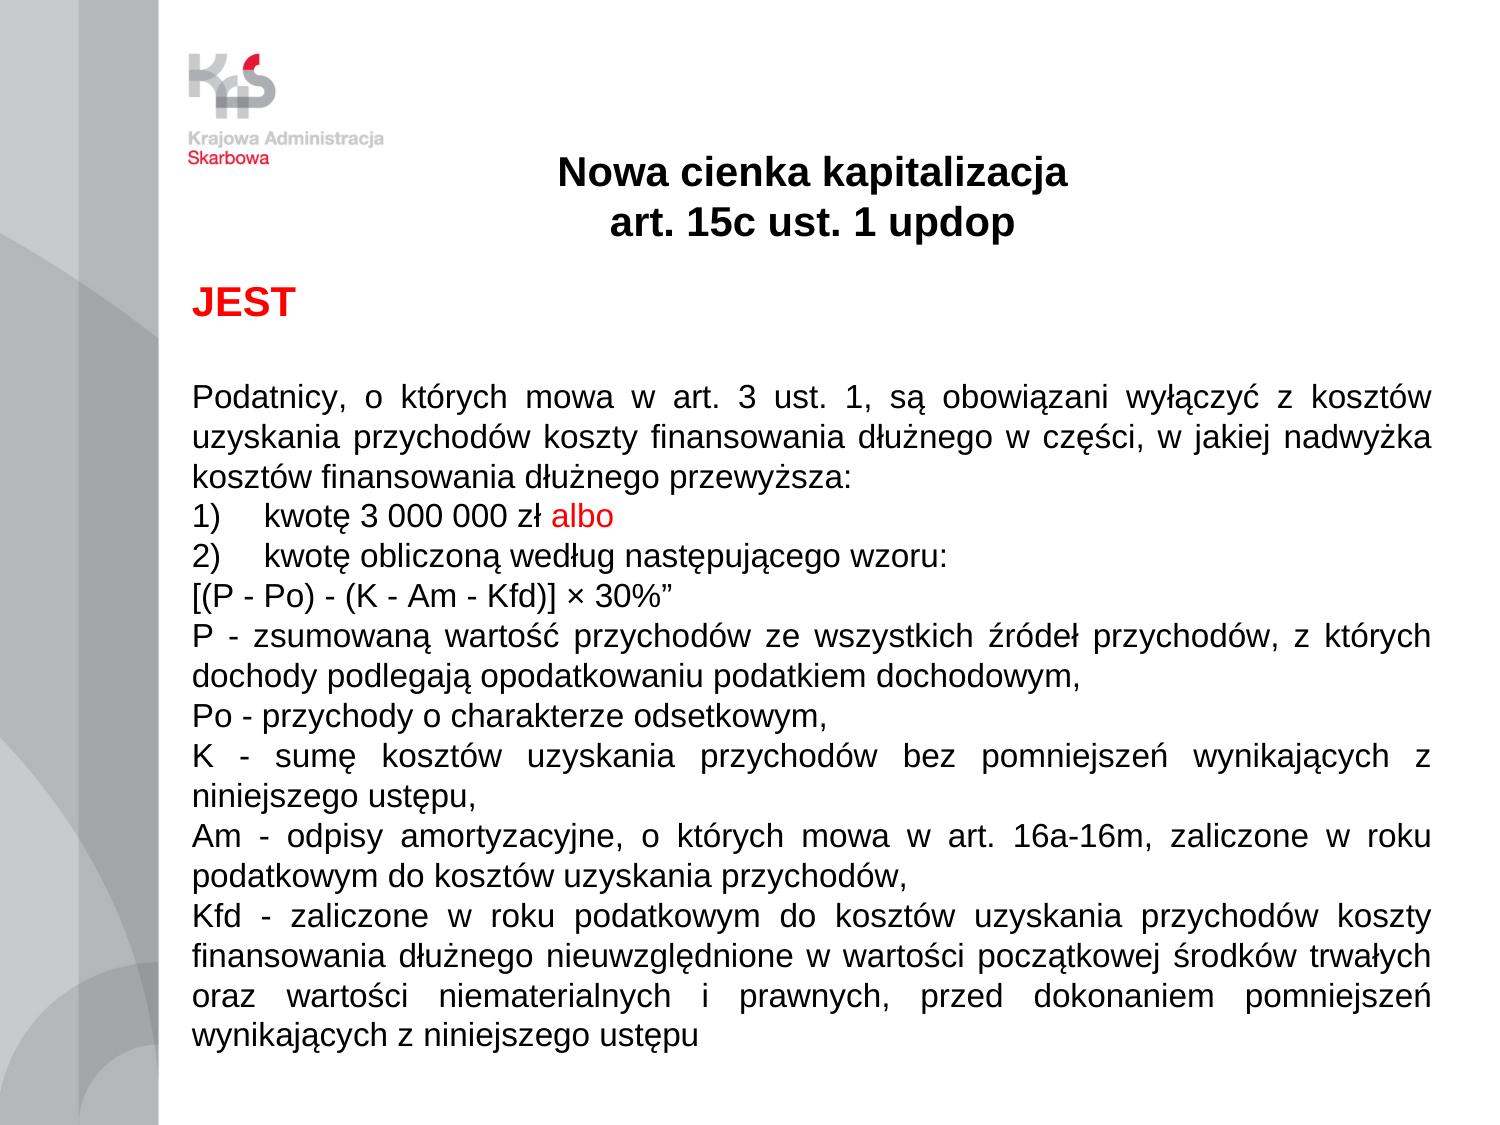

Nowa cienka kapitalizacja
art. 15c ust. 1 updop
JEST
Podatnicy, o których mowa w art. 3 ust. 1, są obowiązani wyłączyć z kosztów uzyskania przychodów koszty finansowania dłużnego w części, w jakiej nadwyżka kosztów finansowania dłużnego przewyższa:
1)	kwotę 3 000 000 zł albo
2)	kwotę obliczoną według następującego wzoru:
[(P - Po) - (K - Am - Kfd)] × 30%”
P - zsumowaną wartość przychodów ze wszystkich źródeł przychodów, z których dochody podlegają opodatkowaniu podatkiem dochodowym,
Po - przychody o charakterze odsetkowym,
K - sumę kosztów uzyskania przychodów bez pomniejszeń wynikających z niniejszego ustępu,
Am - odpisy amortyzacyjne, o których mowa w art. 16a-16m, zaliczone w roku podatkowym do kosztów uzyskania przychodów,
Kfd - zaliczone w roku podatkowym do kosztów uzyskania przychodów koszty finansowania dłużnego nieuwzględnione w wartości początkowej środków trwałych oraz wartości niematerialnych i prawnych, przed dokonaniem pomniejszeń wynikających z niniejszego ustępu